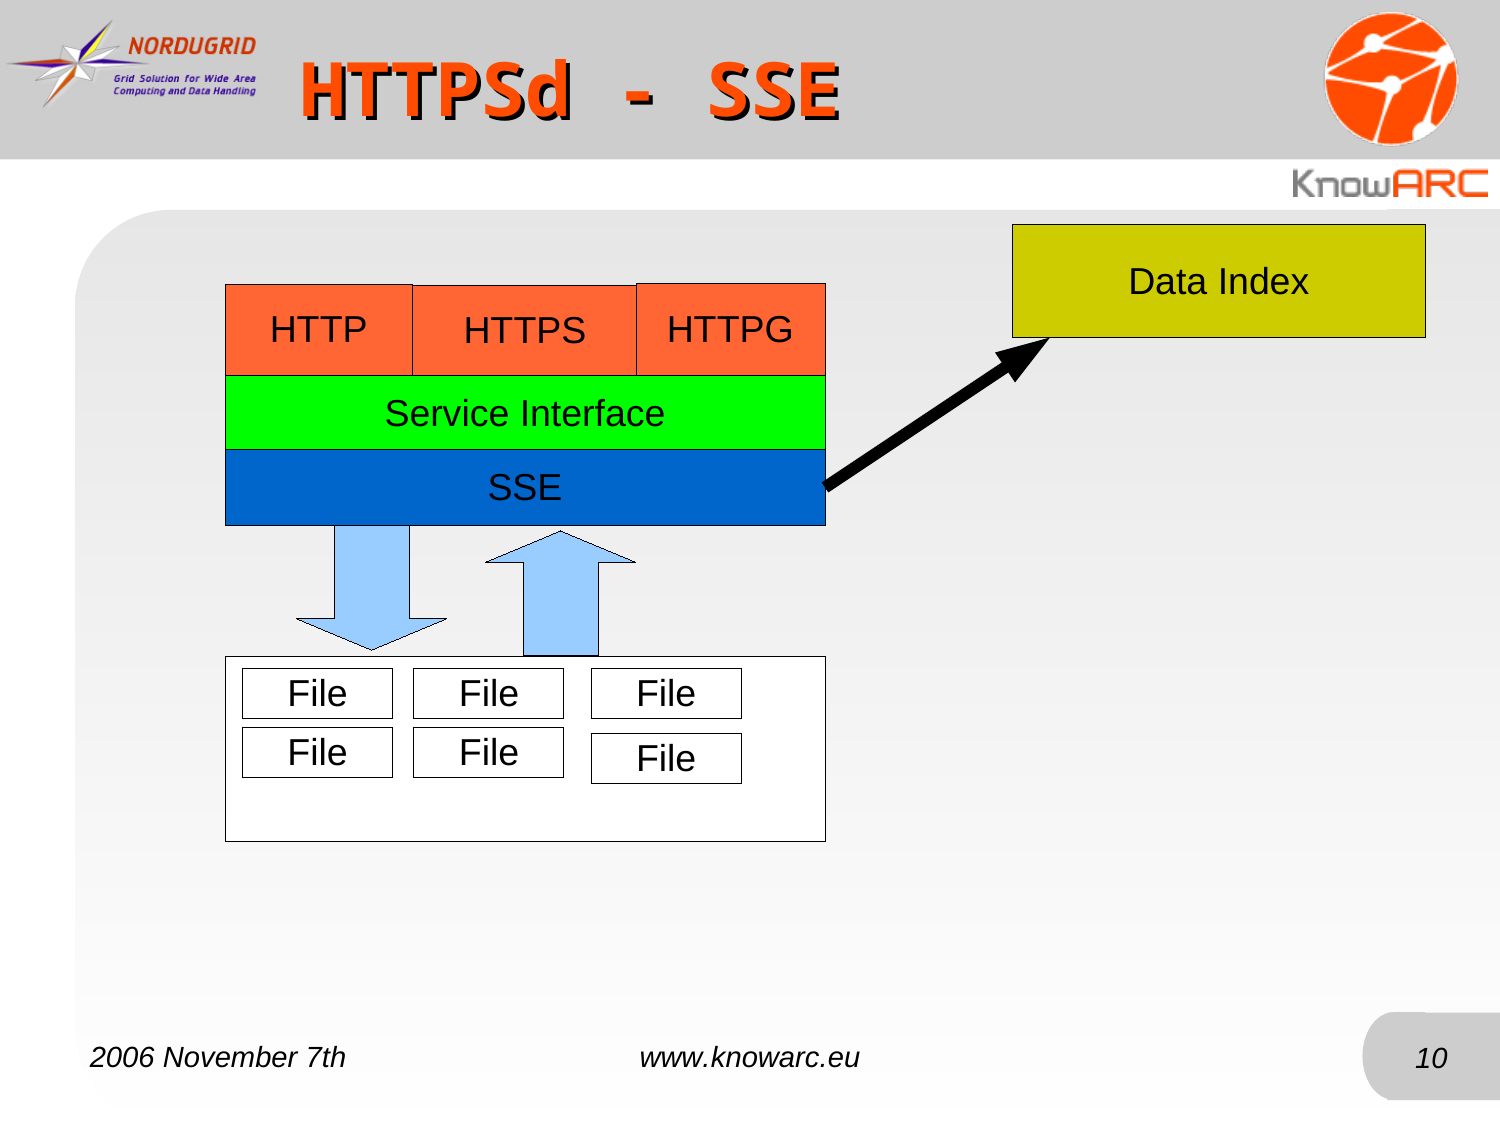

# HTTPSd - SSE
Data Index
HTTPG
HTTP
HTTPS
Service Interface
SSE
File
File
File
File
File
File
www.knowarc.eu
10